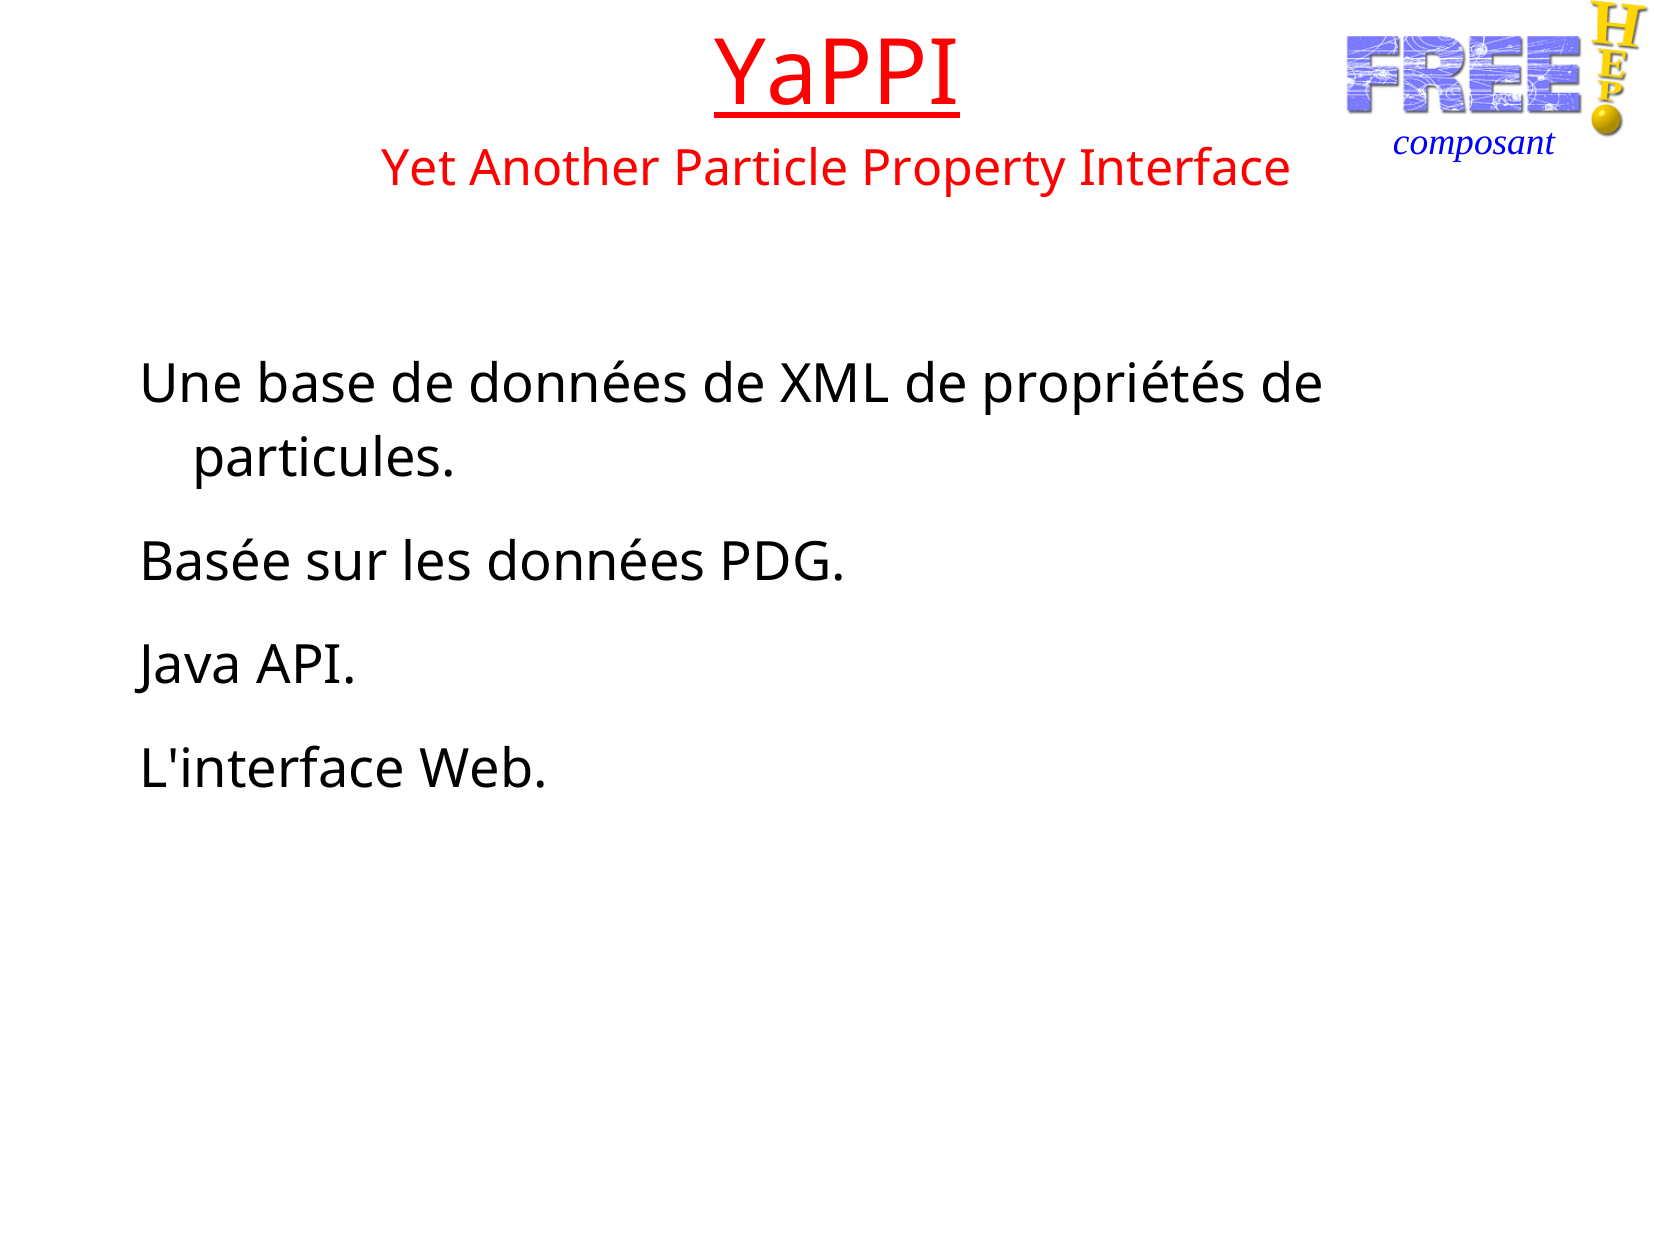

# YaPPI Yet Another Particle Property Interface
composant
Une base de données de XML de propriétés de particules.
Basée sur les données PDG.
Java API.
L'interface Web.